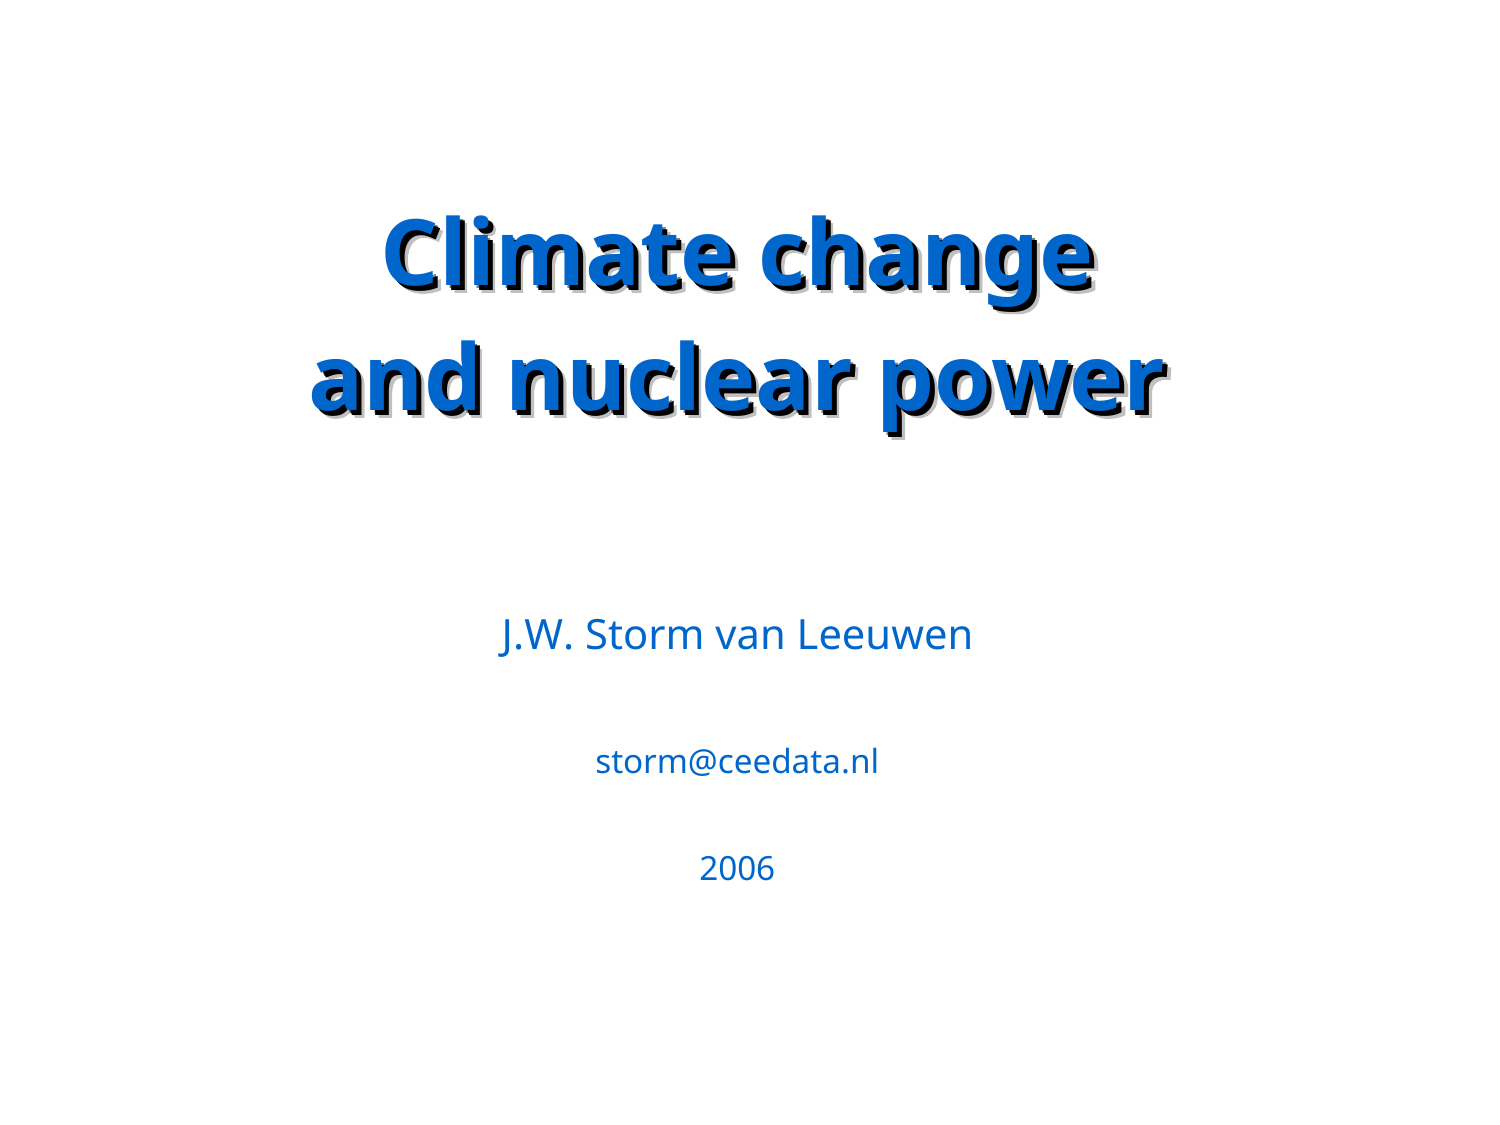

# Climate change and nuclear power
J.W. Storm van Leeuwen
storm@ceedata.nl
2006